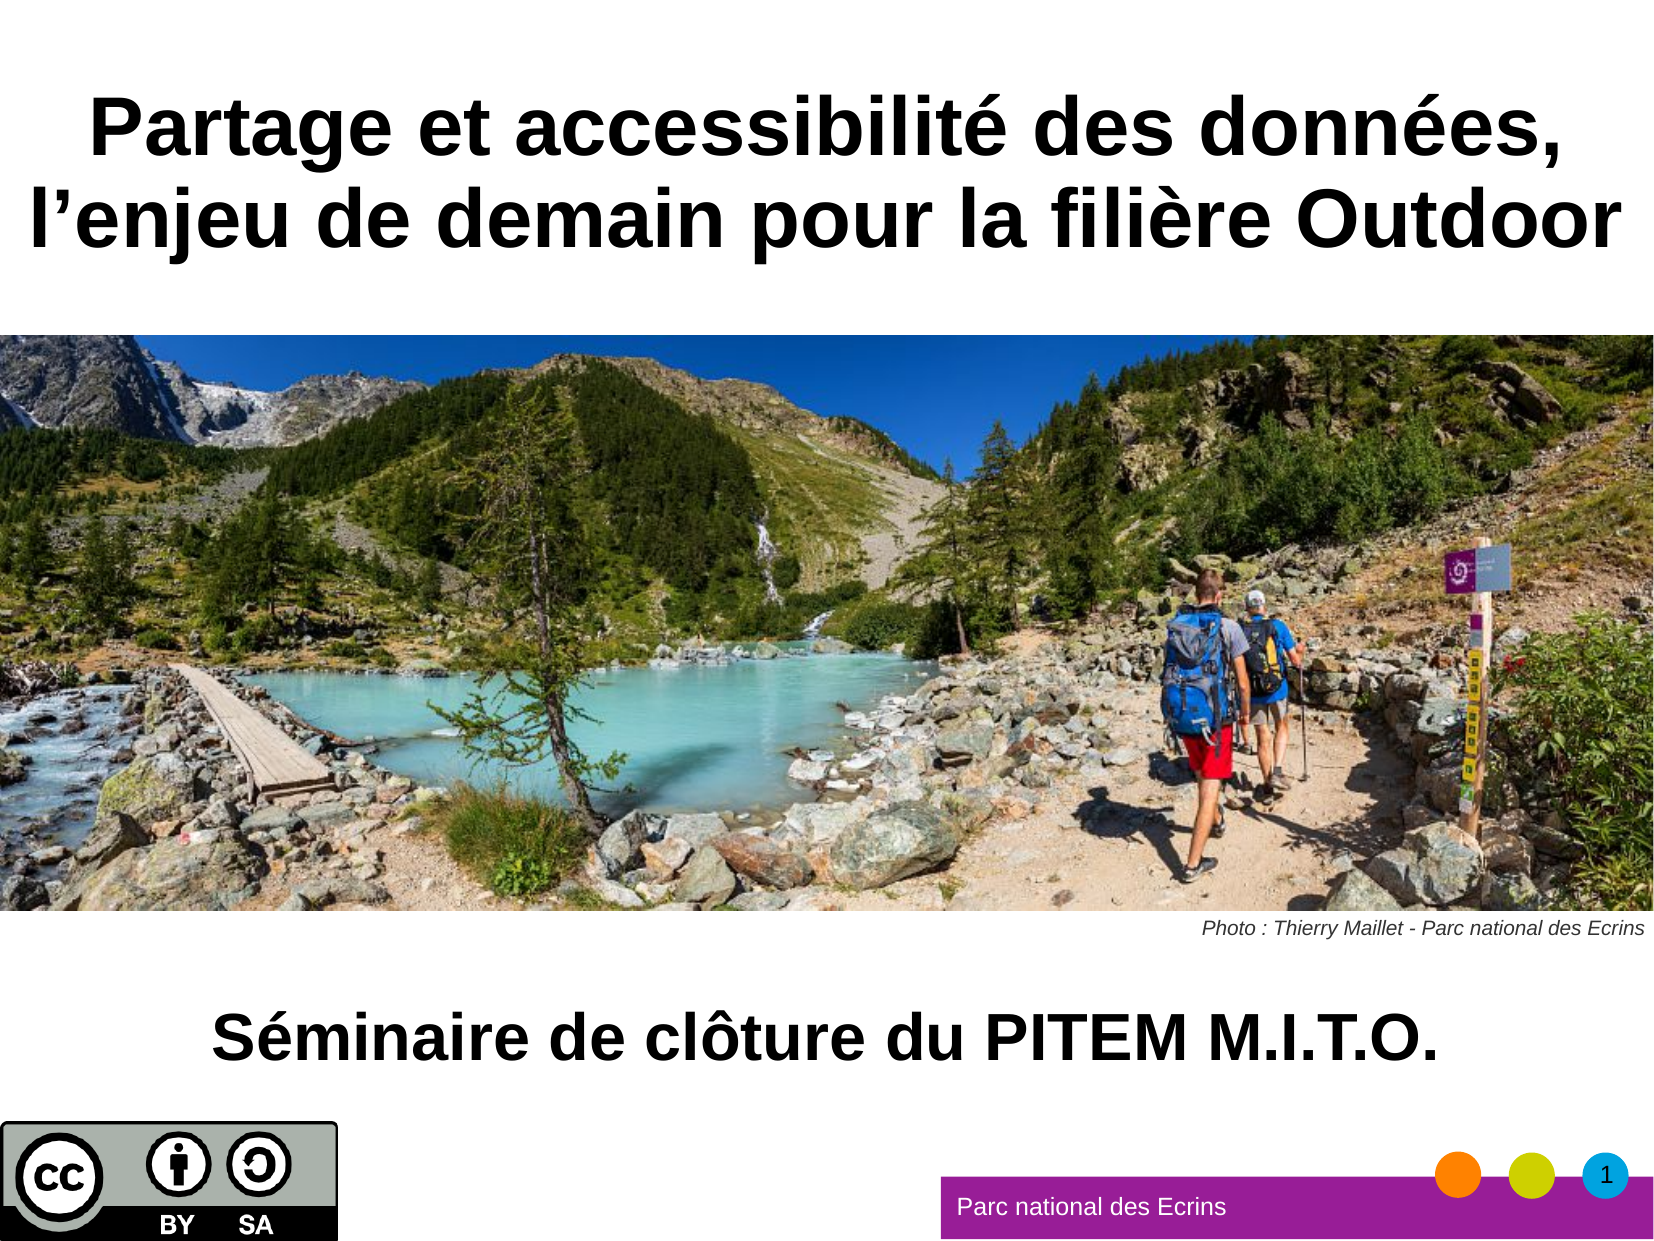

# Partage et accessibilité des données, l’enjeu de demain pour la filière Outdoor
Photo : Thierry Maillet - Parc national des Ecrins
Séminaire de clôture du PITEM M.I.T.O.